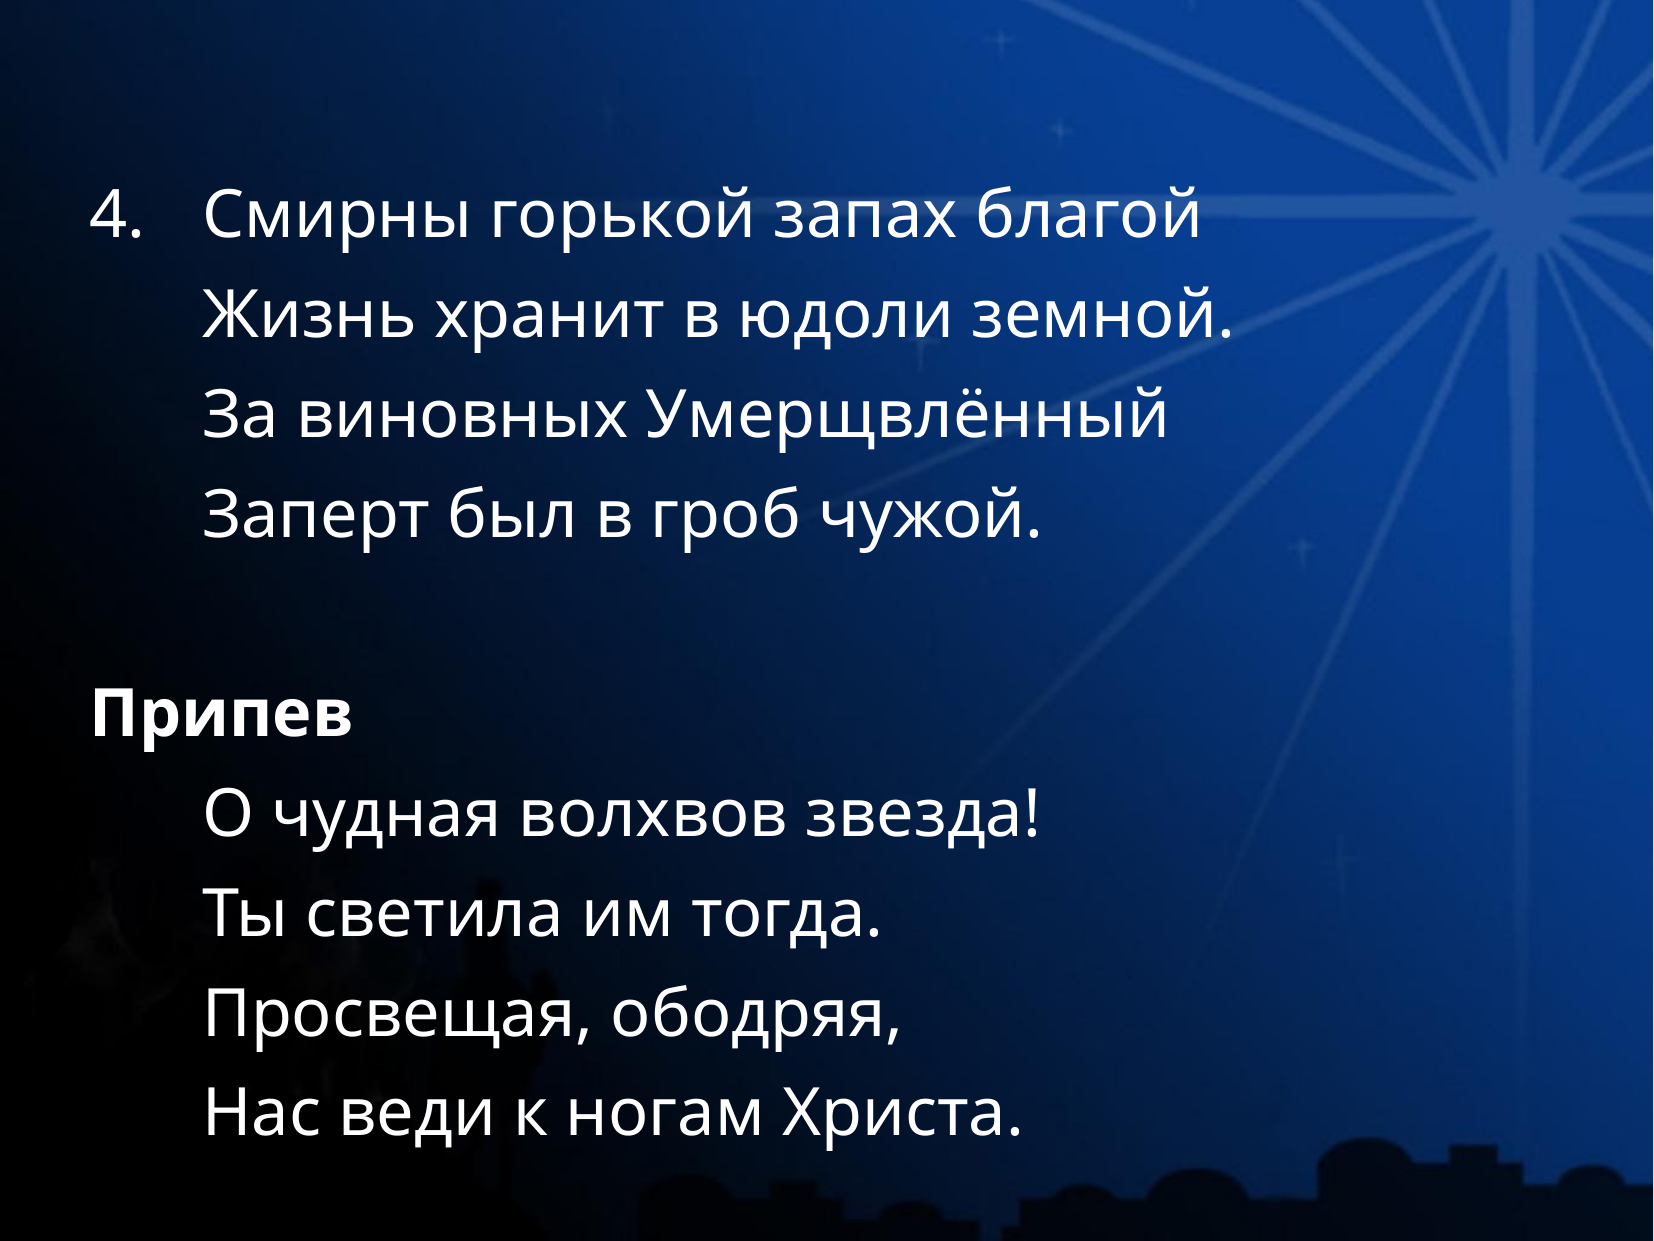

4.	Смирны горькой запах благой
	Жизнь хранит в юдоли земной.
	За виновных Умерщвлённый
	Заперт был в гроб чужой.
Припев
	О чудная волхвов звезда!
	Ты светила им тогда.
	Просвещая, ободряя,
	Нас веди к ногам Христа.